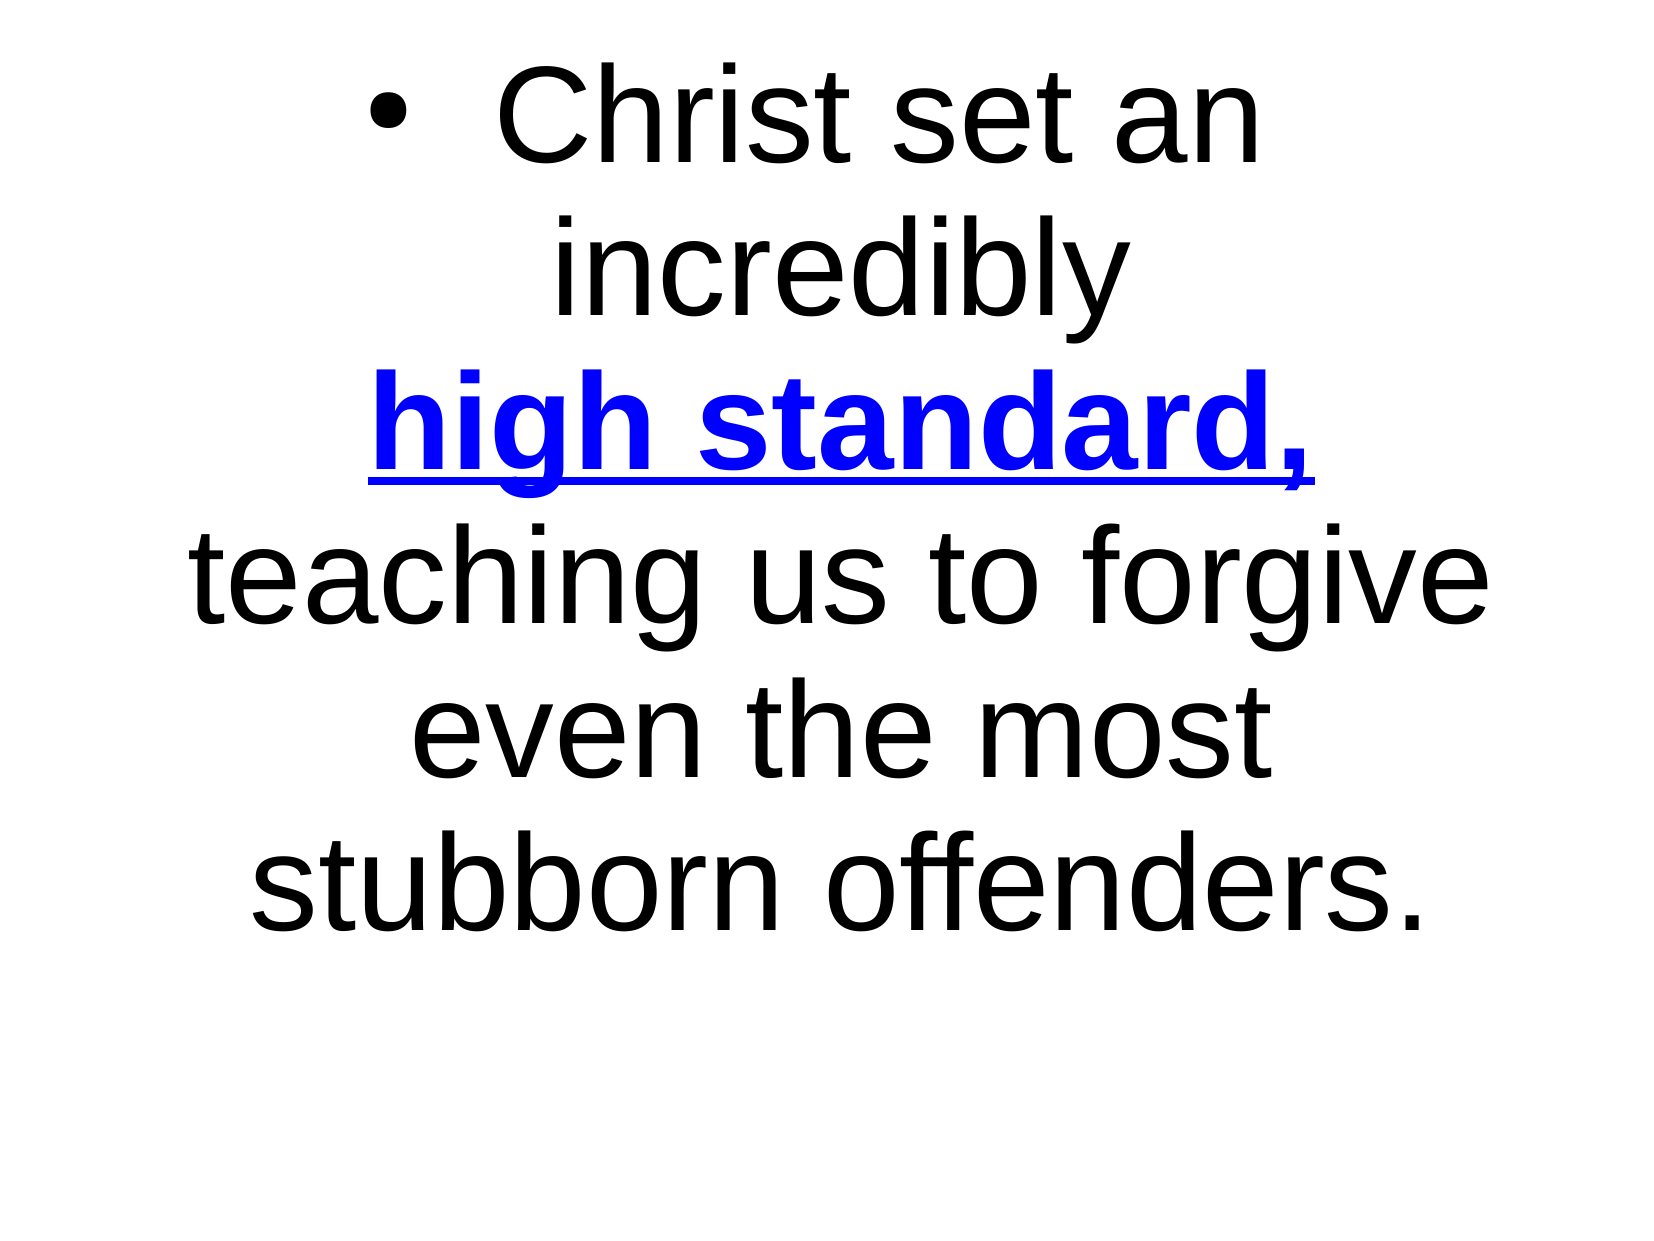

# Christ set an incredibly high standard, teaching us to forgive even the most stubborn offenders.